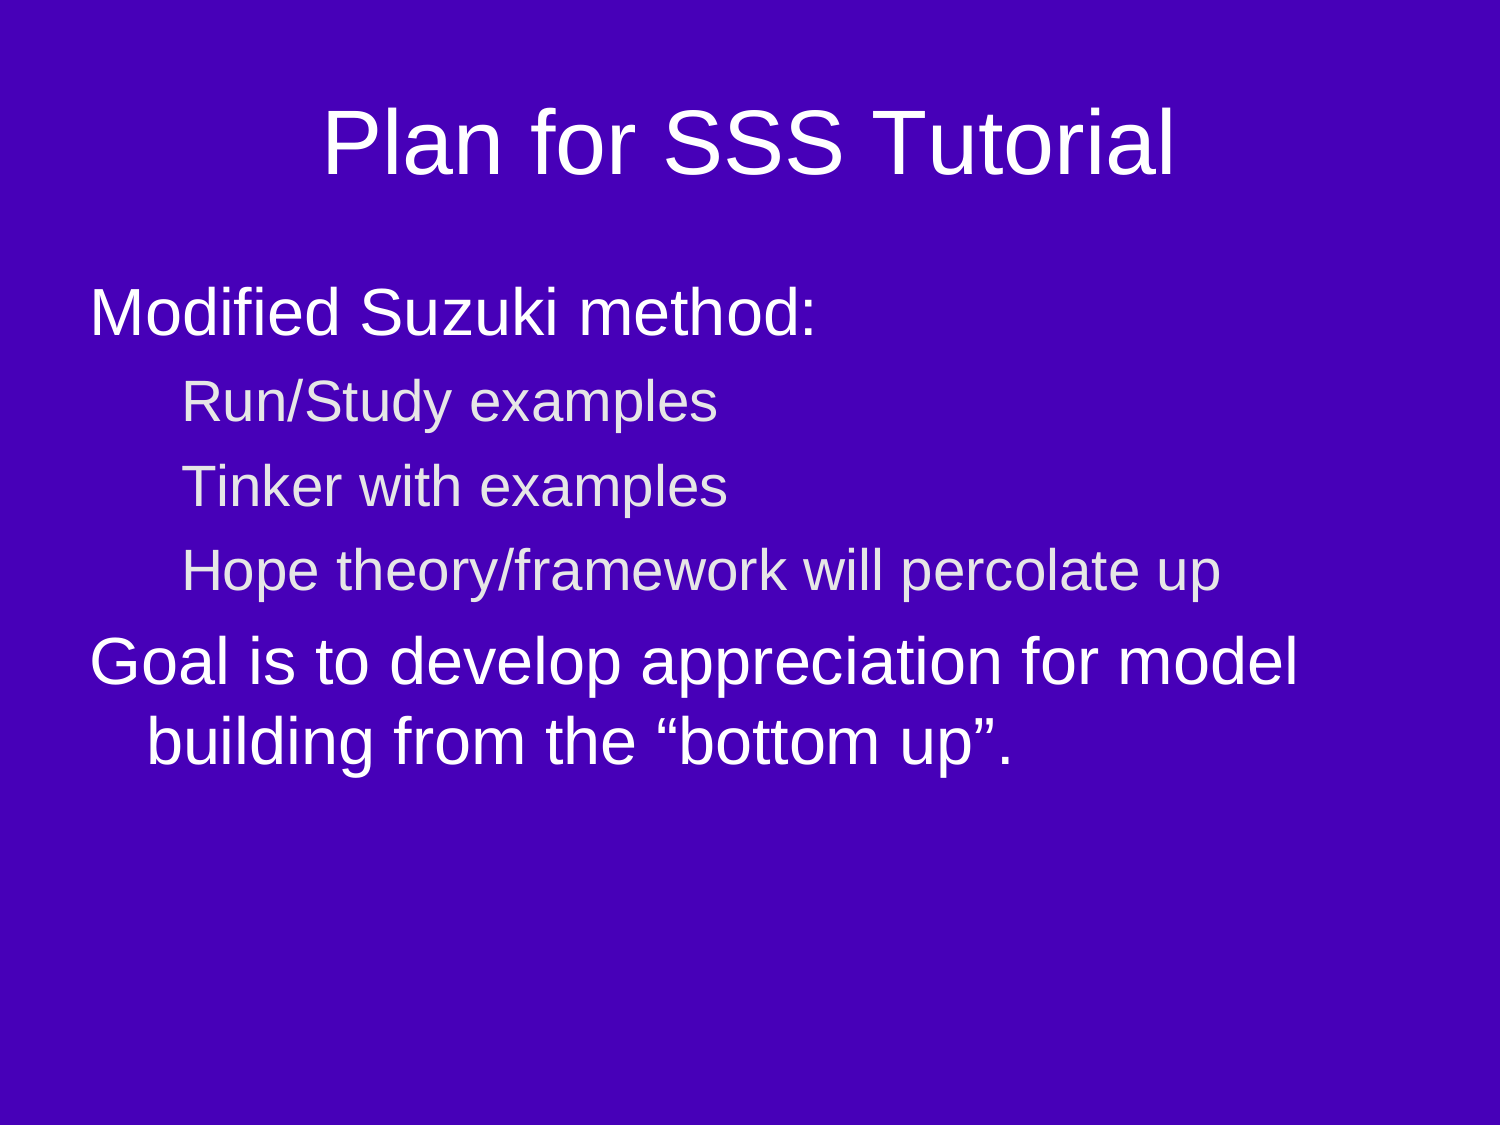

# Plan for SSS Tutorial
Modified Suzuki method:
 Run/Study examples
 Tinker with examples
 Hope theory/framework will percolate up
Goal is to develop appreciation for model building from the “bottom up”.